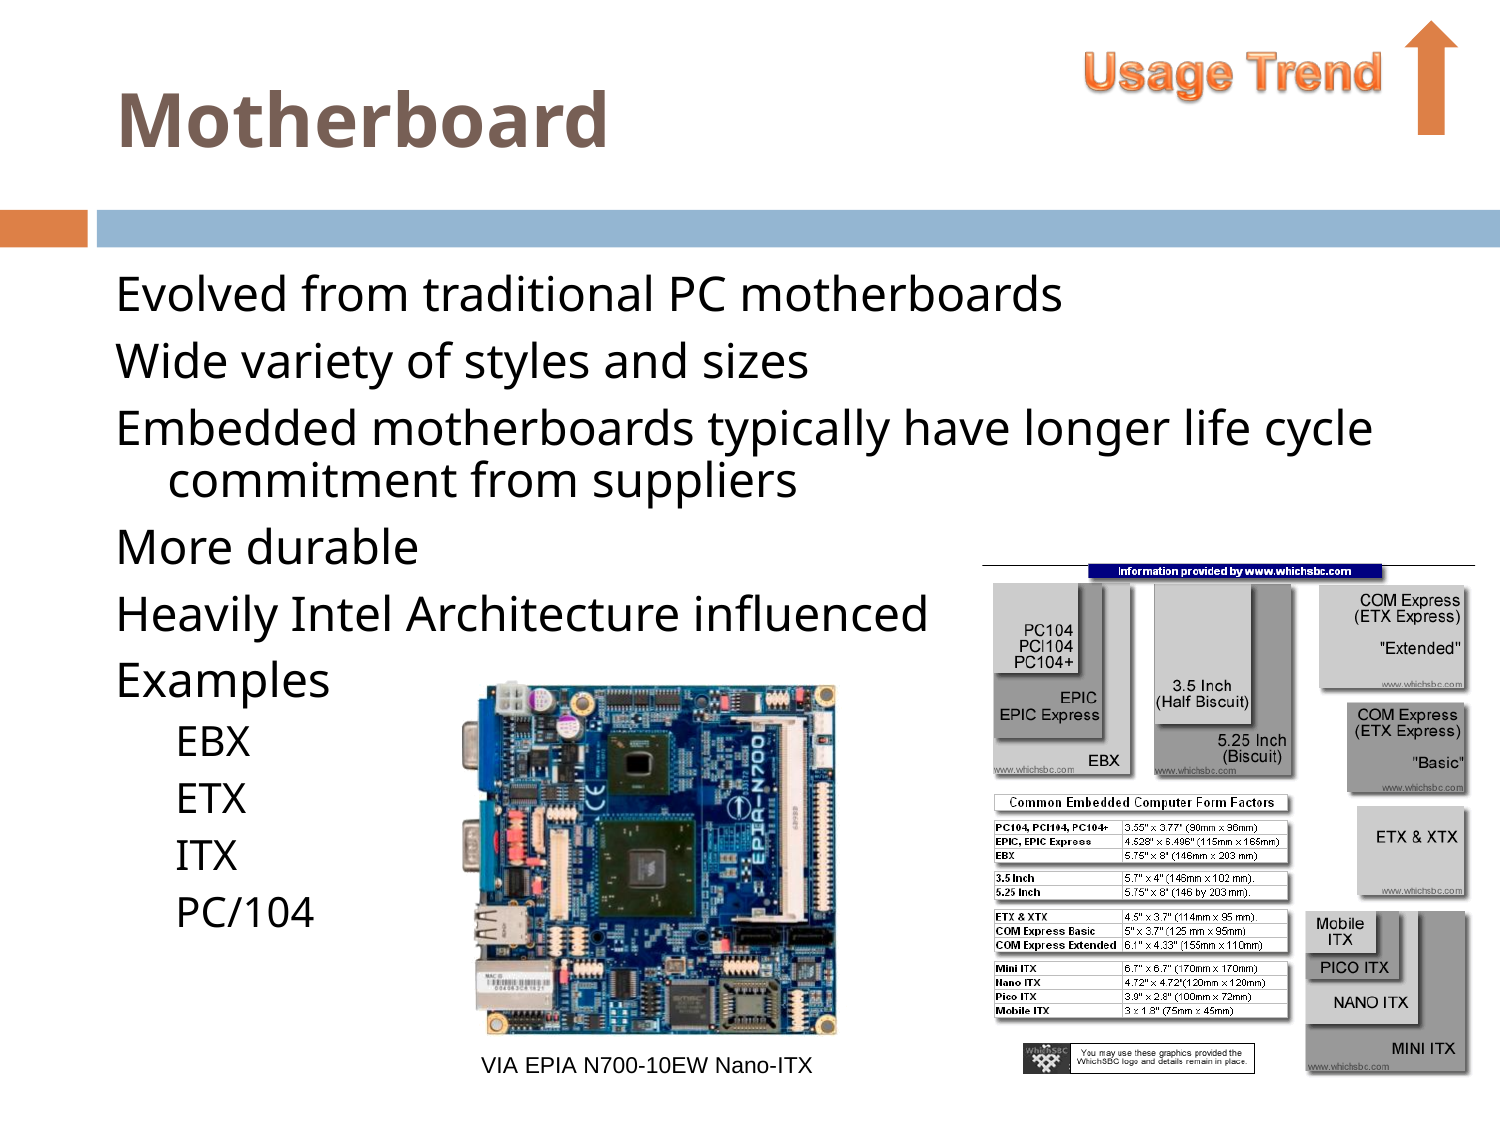

# Motherboard
Evolved from traditional PC motherboards
Wide variety of styles and sizes
Embedded motherboards typically have longer life cycle commitment from suppliers
More durable
Heavily Intel Architecture influenced
Examples
EBX
ETX
ITX
PC/104
VIA EPIA N700-10EW Nano-ITX